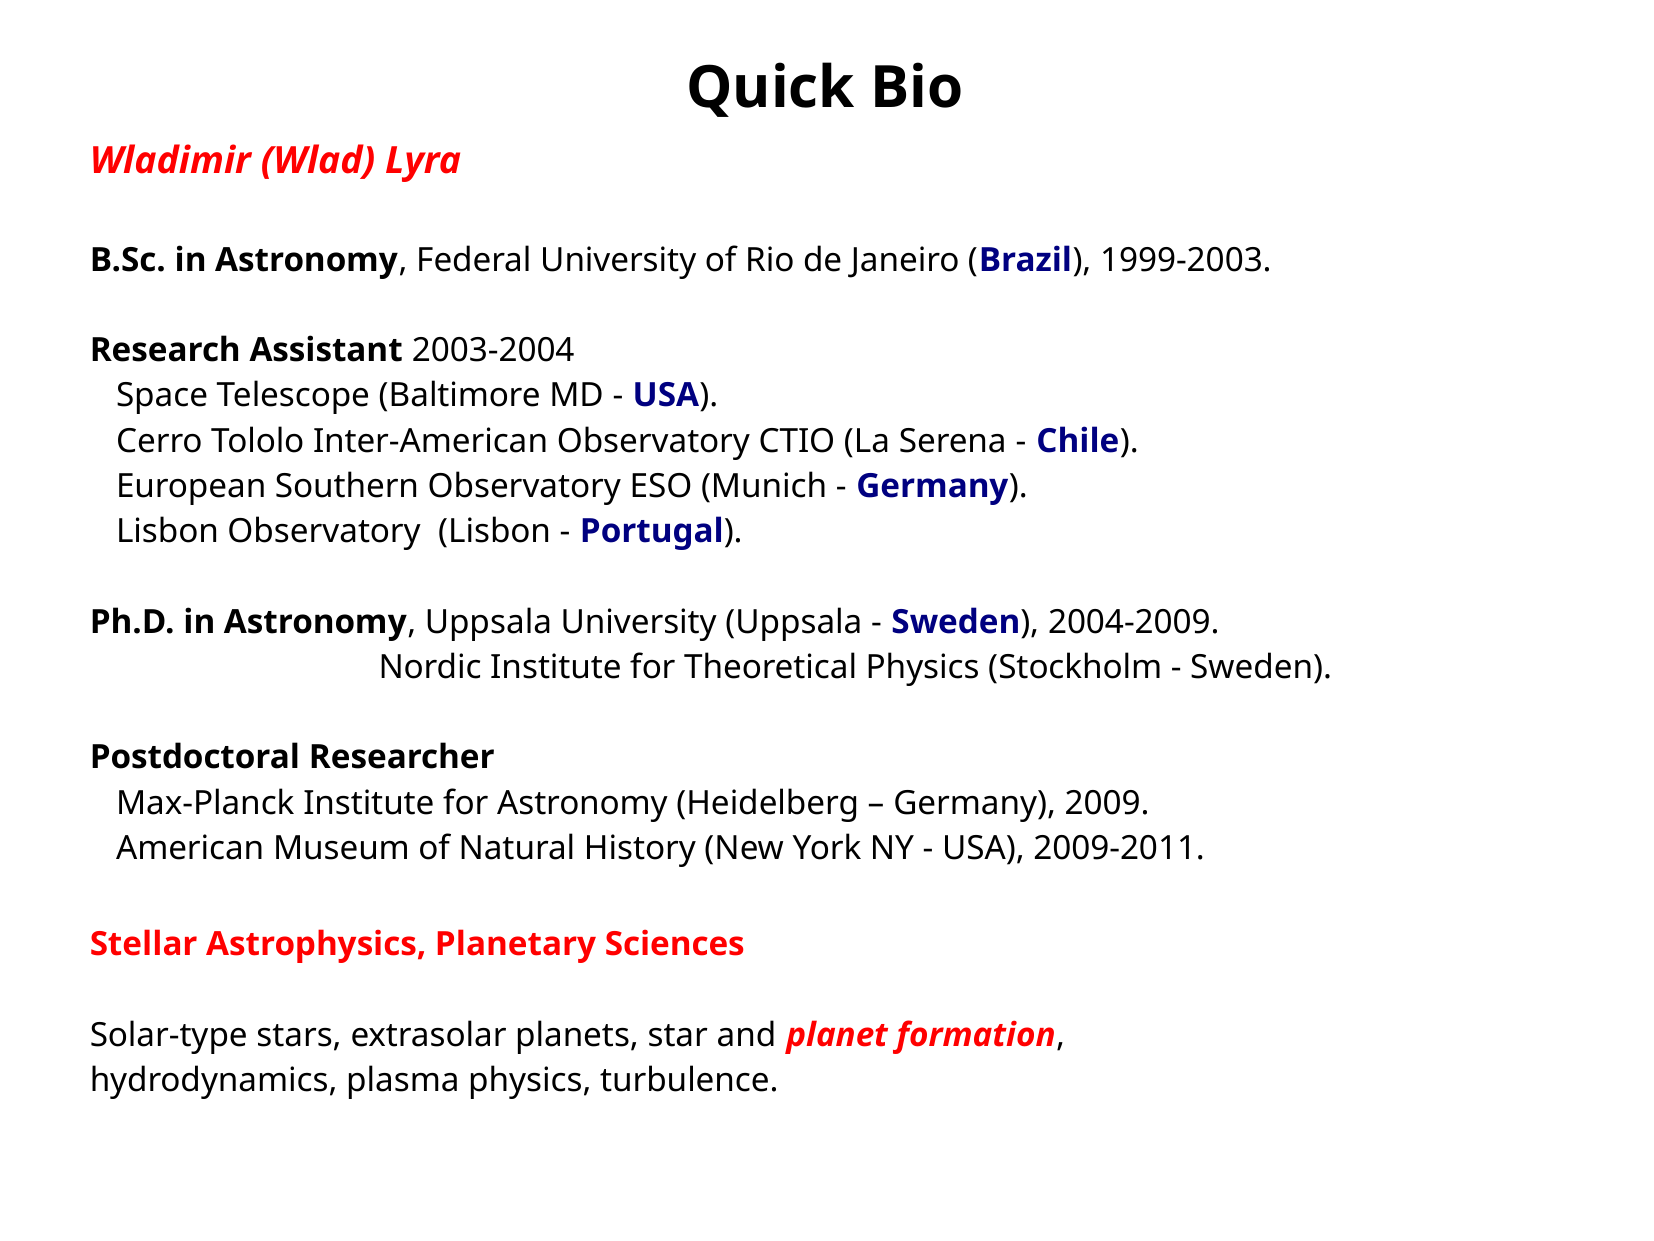

Quick Bio
Wladimir (Wlad) Lyra
B.Sc. in Astronomy, Federal University of Rio de Janeiro (Brazil), 1999-2003.
Research Assistant 2003-2004
 Space Telescope (Baltimore MD - USA).
 Cerro Tololo Inter-American Observatory CTIO (La Serena - Chile).
 European Southern Observatory ESO (Munich - Germany).
 Lisbon Observatory (Lisbon - Portugal).
Ph.D. in Astronomy, Uppsala University (Uppsala - Sweden), 2004-2009.
 Nordic Institute for Theoretical Physics (Stockholm - Sweden).
Postdoctoral Researcher
 Max-Planck Institute for Astronomy (Heidelberg – Germany), 2009.
 American Museum of Natural History (New York NY - USA), 2009-2011.
Stellar Astrophysics, Planetary Sciences
Solar-type stars, extrasolar planets, star and planet formation,
hydrodynamics, plasma physics, turbulence.
Moved around a lot. Lived in 6 countries
and I'm not even 30 yet...